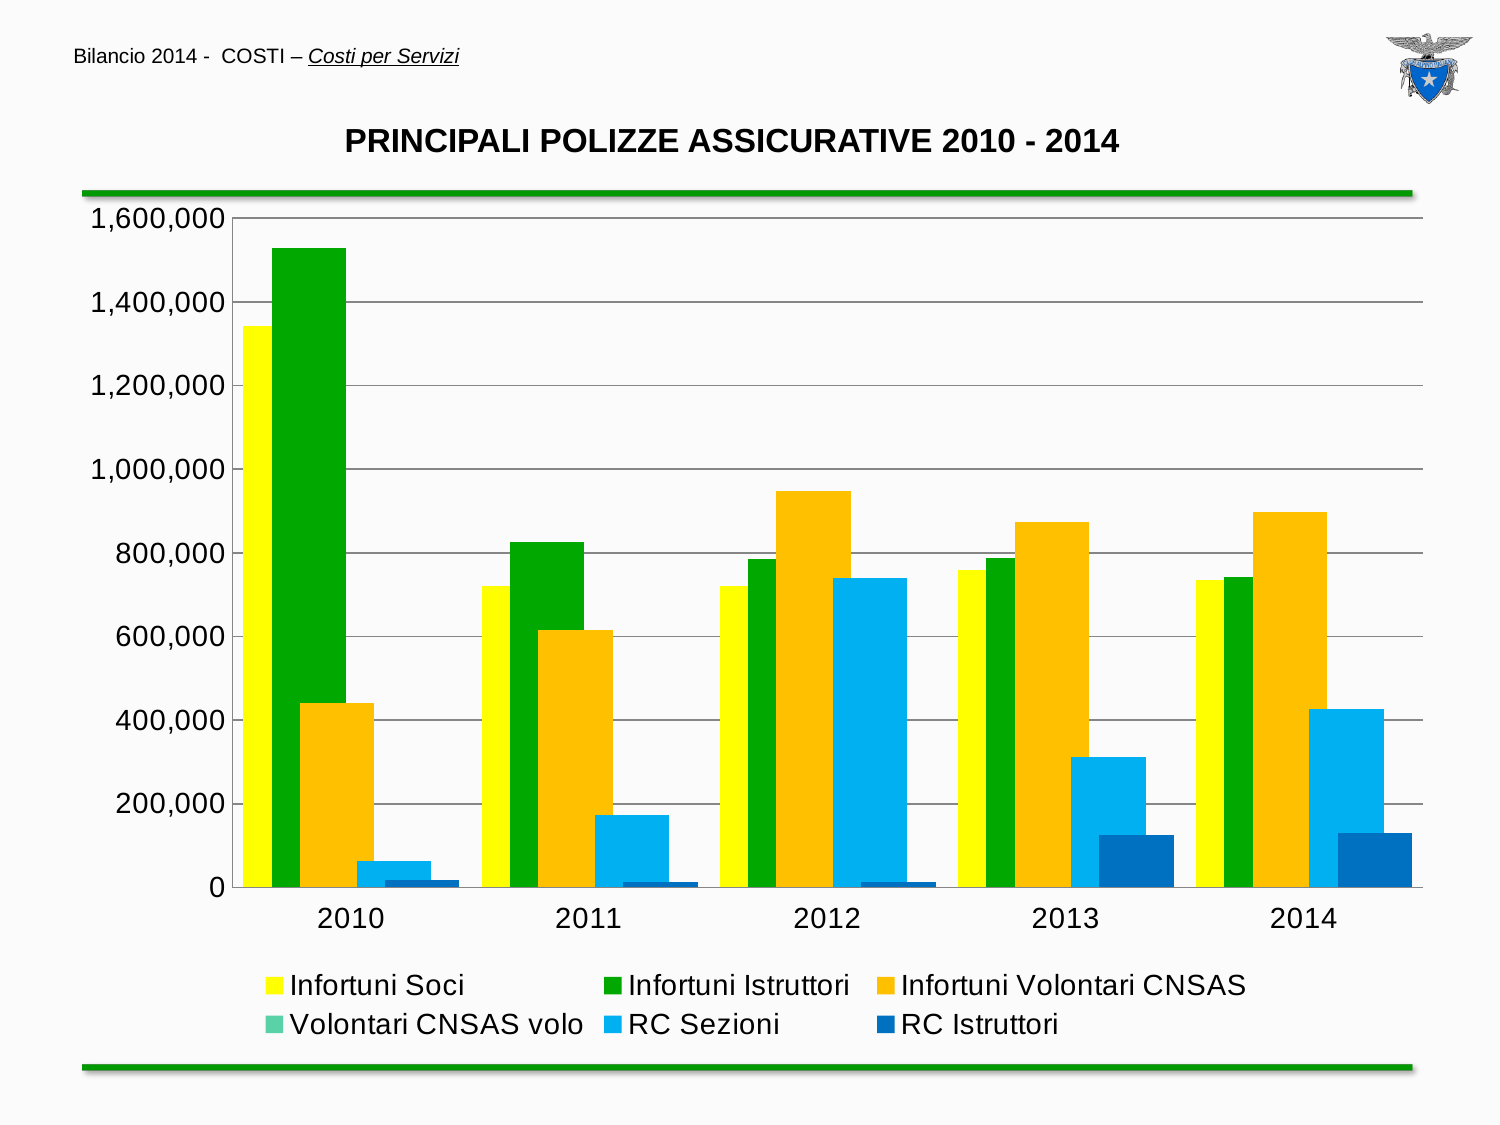

Bilancio 2014 - COSTI – Costi per Servizi
PRINCIPALI POLIZZE ASSICURATIVE 2010 - 2014
### Chart
| Category | Infortuni Soci | Infortuni Istruttori | Infortuni Volontari CNSAS | Volontari CNSAS volo | RC Sezioni | RC Istruttori |
|---|---|---|---|---|---|---|
| 2010 | 1341428.4 | 1528510.7 | 441026.92 | None | 62108.08 | 17488.55 |
| 2011 | 720360.08 | 825070.9 | 614393.85 | None | 173173.92 | 12384.0 |
| 2012 | 721310.179999998 | 784611.360000001 | 947586.289999998 | None | 739222.38 | 12624.0 |
| 2013 | 759740.0 | 787073.63 | 874306.41 | None | 311632.0 | 126220.0 |
| 2014 | 735152.52 | 742141.0 | 898277.97 | None | 426205.44 | 130885.02 |